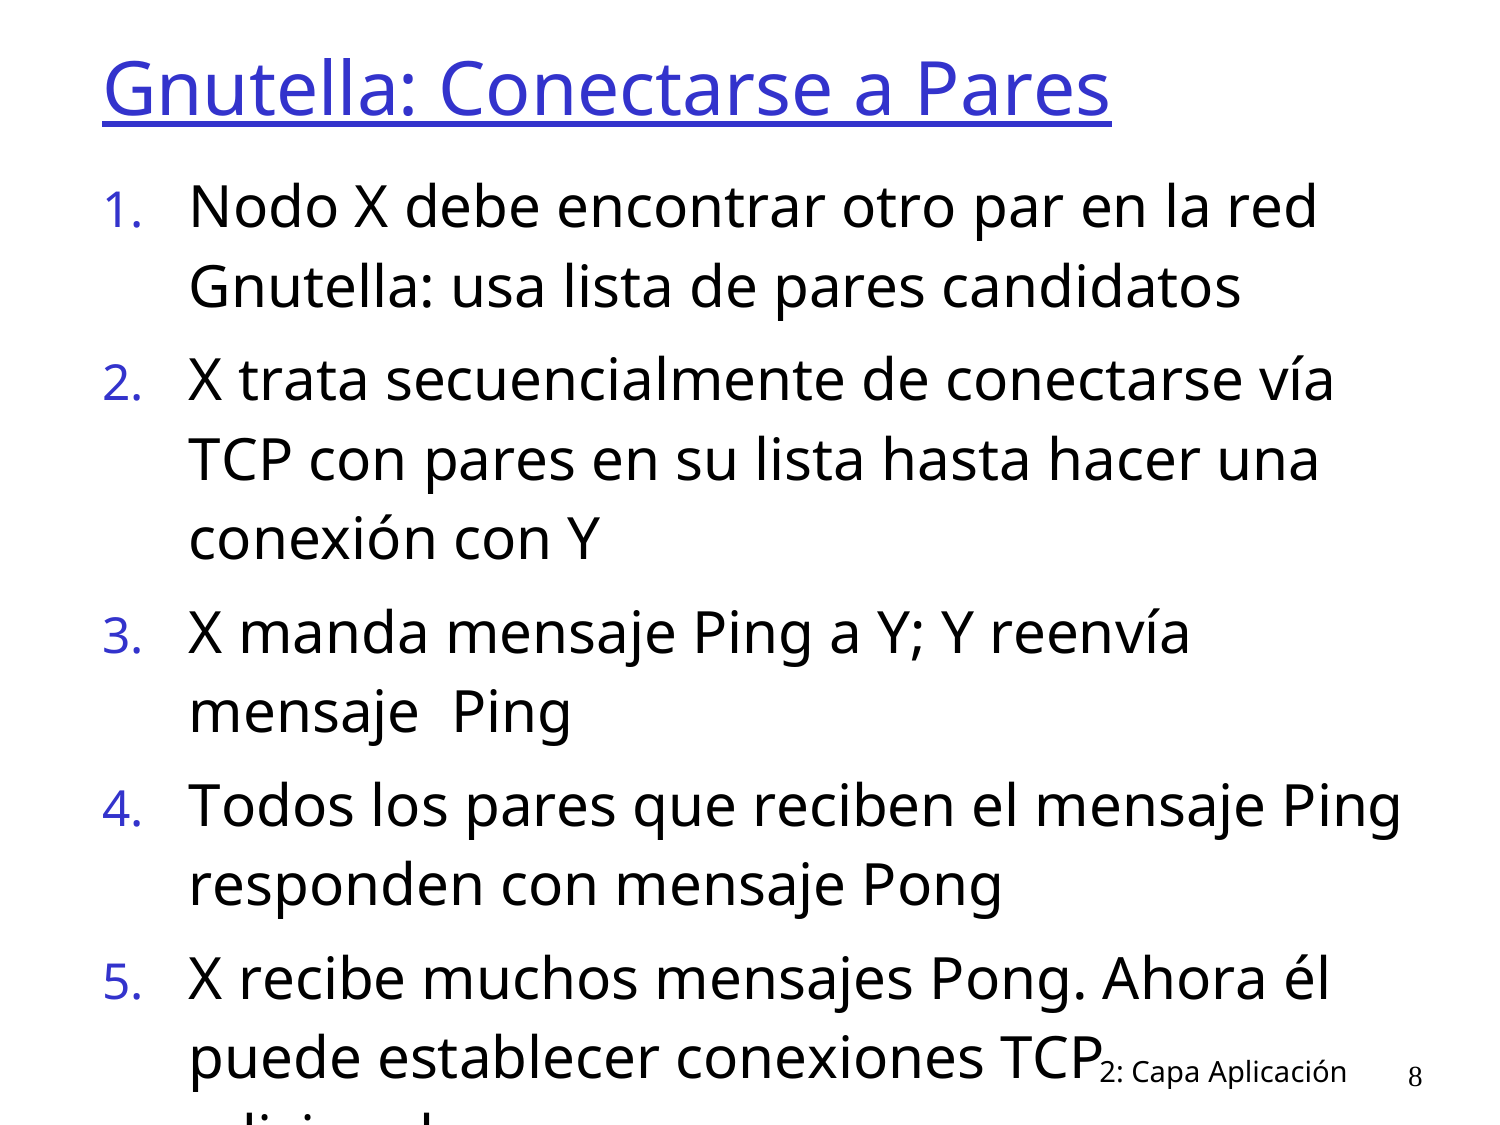

# Gnutella: Conectarse a Pares
Nodo X debe encontrar otro par en la red Gnutella: usa lista de pares candidatos
X trata secuencialmente de conectarse vía TCP con pares en su lista hasta hacer una conexión con Y
X manda mensaje Ping a Y; Y reenvía mensaje Ping
Todos los pares que reciben el mensaje Ping responden con mensaje Pong
X recibe muchos mensajes Pong. Ahora él puede establecer conexiones TCP adicionales.